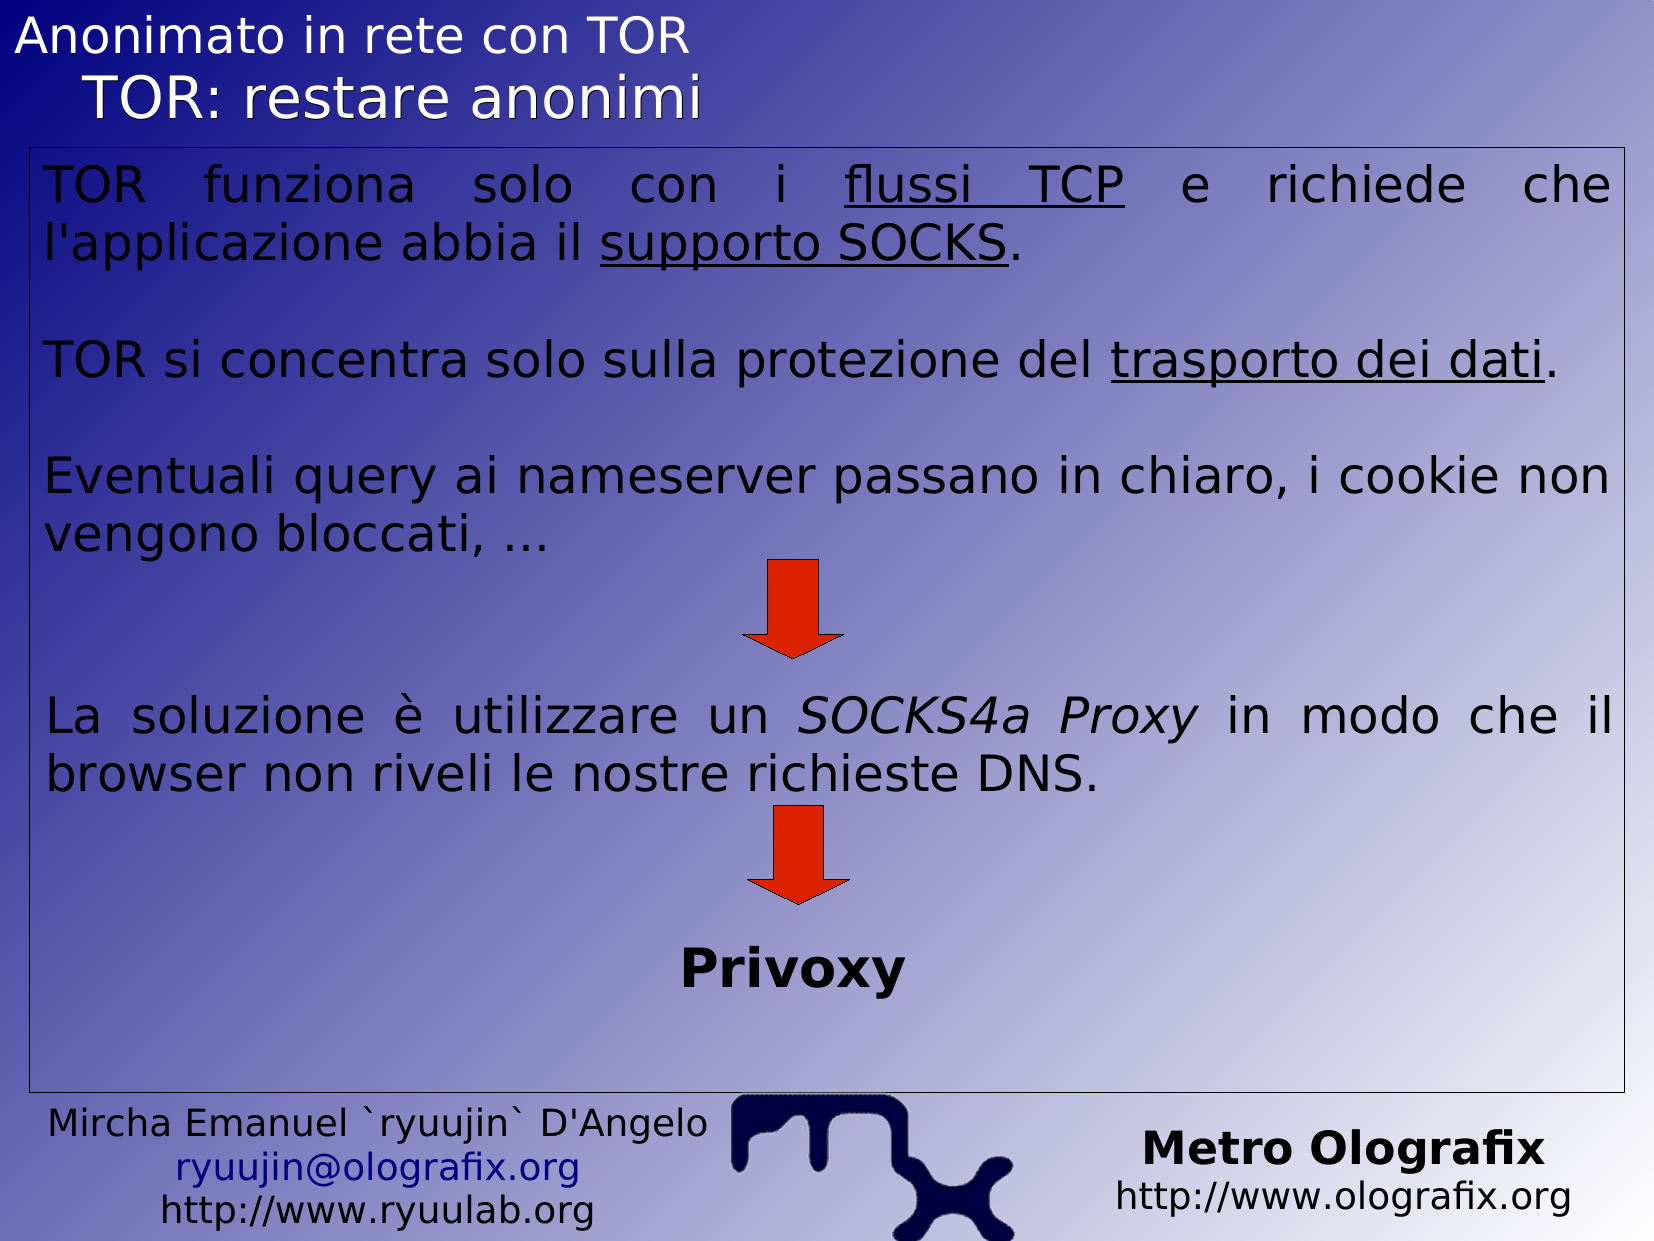

Anonimato in rete con TOR
# TOR: restare anonimi
TOR funziona solo con i flussi TCP e richiede che l'applicazione abbia il supporto SOCKS.
TOR si concentra solo sulla protezione del trasporto dei dati.
Eventuali query ai nameserver passano in chiaro, i cookie non vengono bloccati, ...
La soluzione è utilizzare un SOCKS4a Proxy in modo che il browser non riveli le nostre richieste DNS.
Privoxy
Mircha Emanuel `ryuujin` D'Angelo
ryuujin@olografix.org
http://www.ryuulab.org
Metro Olografix
http://www.olografix.org